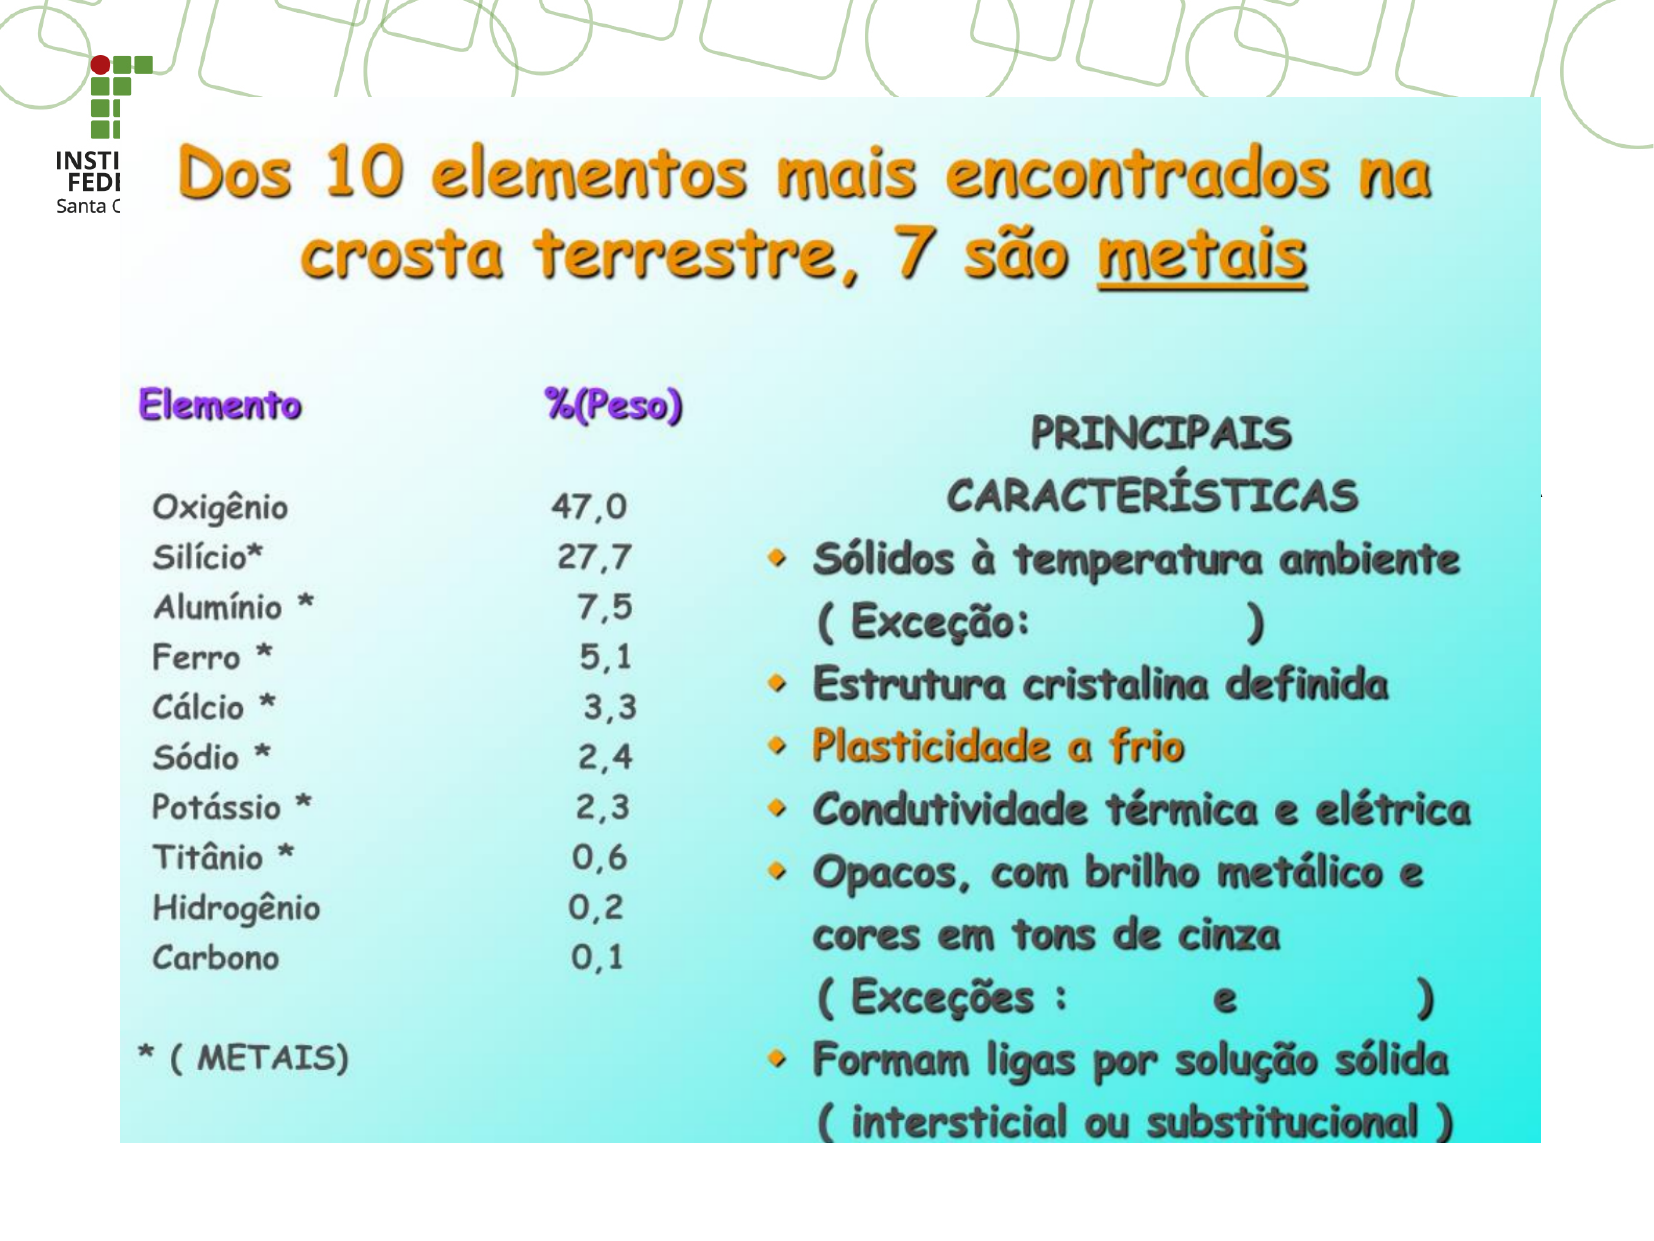

# Ciência dos Materiais
INSTITUTO FEDERAL DE SANTA CATARINA
CAMPUS JOINVILLE
AULA 1
Me. Eng Gianpaulo Medeiros